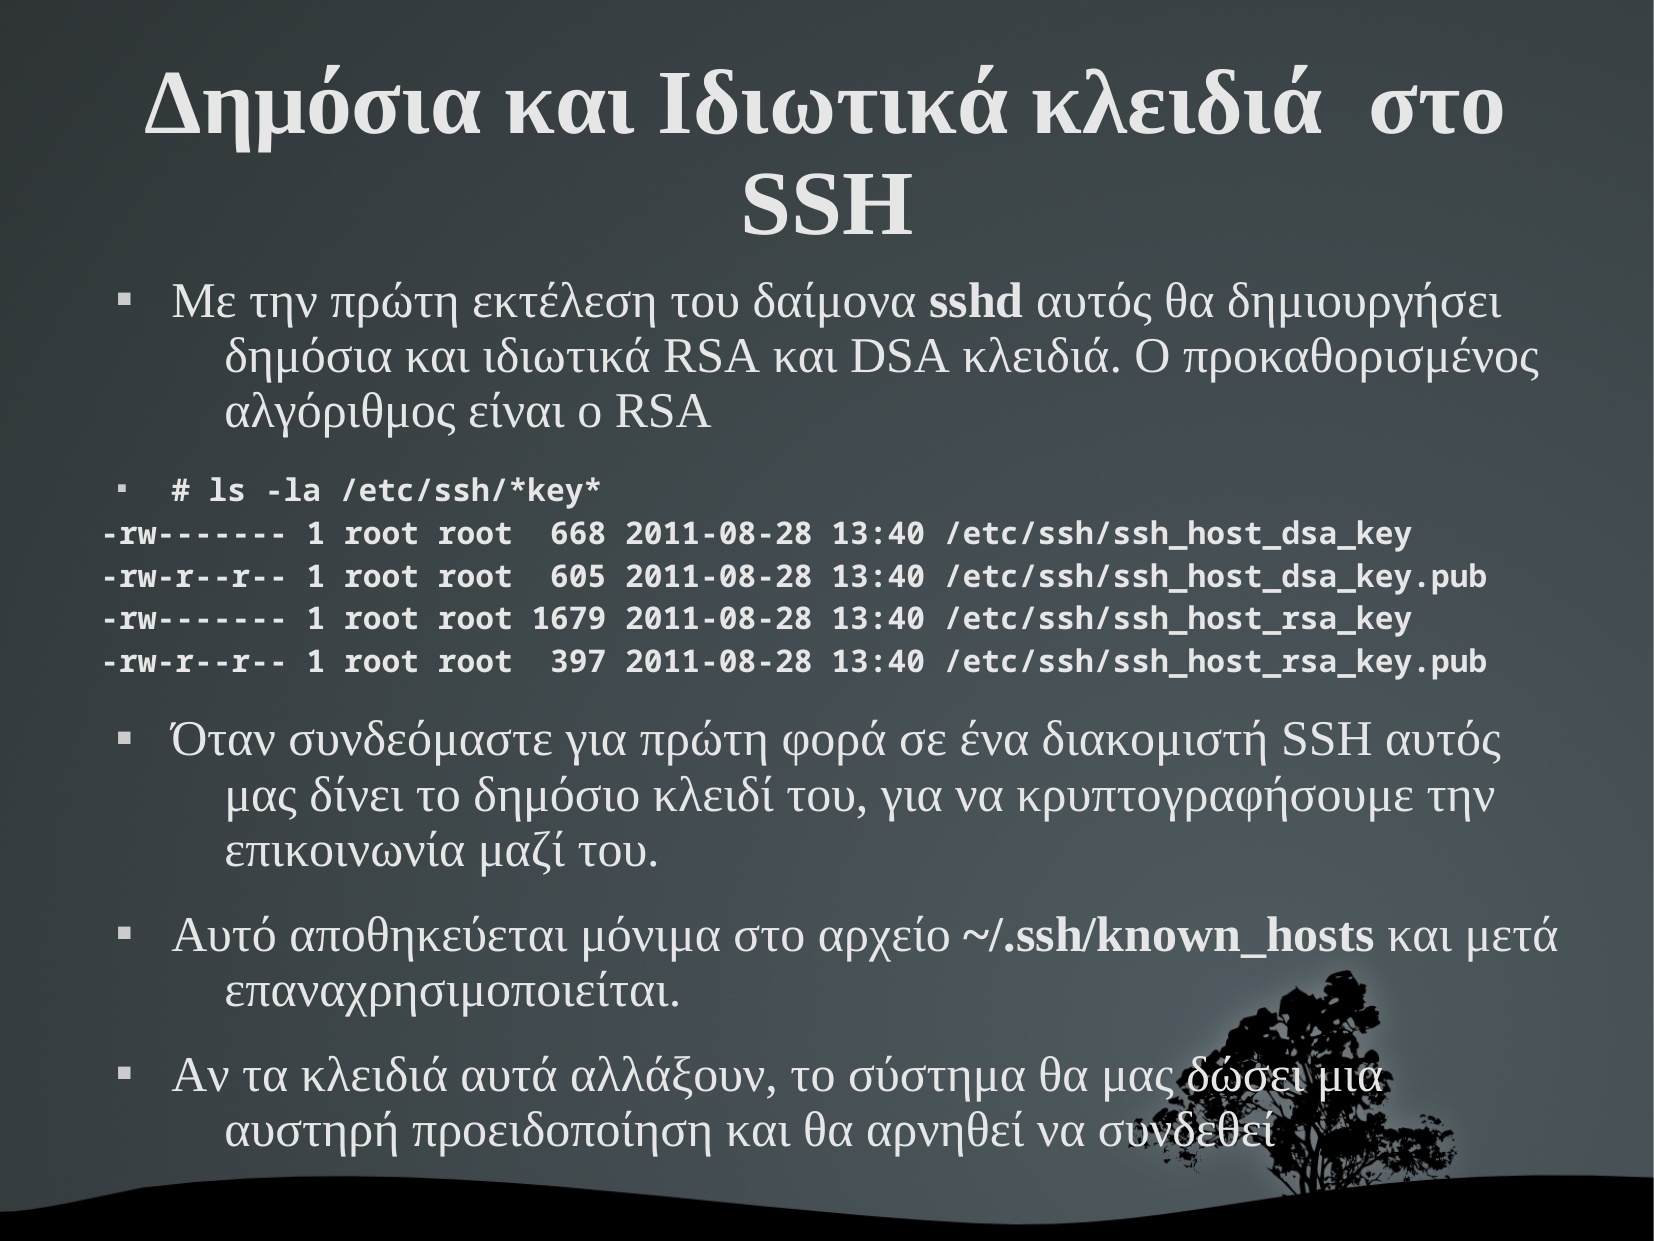

# Δημόσια και Ιδιωτικά κλειδιά στο SSH
Με την πρώτη εκτέλεση του δαίμονα sshd αυτός θα δημιουργήσει δημόσια και ιδιωτικά RSA και DSA κλειδιά. Ο προκαθορισμένος αλγόριθμος είναι ο RSA
# ls -la /etc/ssh/*key*
-rw------- 1 root root 668 2011-08-28 13:40 /etc/ssh/ssh_host_dsa_key
-rw-r--r-- 1 root root 605 2011-08-28 13:40 /etc/ssh/ssh_host_dsa_key.pub
-rw------- 1 root root 1679 2011-08-28 13:40 /etc/ssh/ssh_host_rsa_key
-rw-r--r-- 1 root root 397 2011-08-28 13:40 /etc/ssh/ssh_host_rsa_key.pub
Όταν συνδεόμαστε για πρώτη φορά σε ένα διακομιστή SSH αυτός μας δίνει το δημόσιο κλειδί του, για να κρυπτογραφήσουμε την επικοινωνία μαζί του.
Αυτό αποθηκεύεται μόνιμα στο αρχείο ~/.ssh/known_hosts και μετά επαναχρησιμοποιείται.
Αν τα κλειδιά αυτά αλλάξουν, το σύστημα θα μας δώσει μια αυστηρή προειδοποίηση και θα αρνηθεί να συνδεθεί